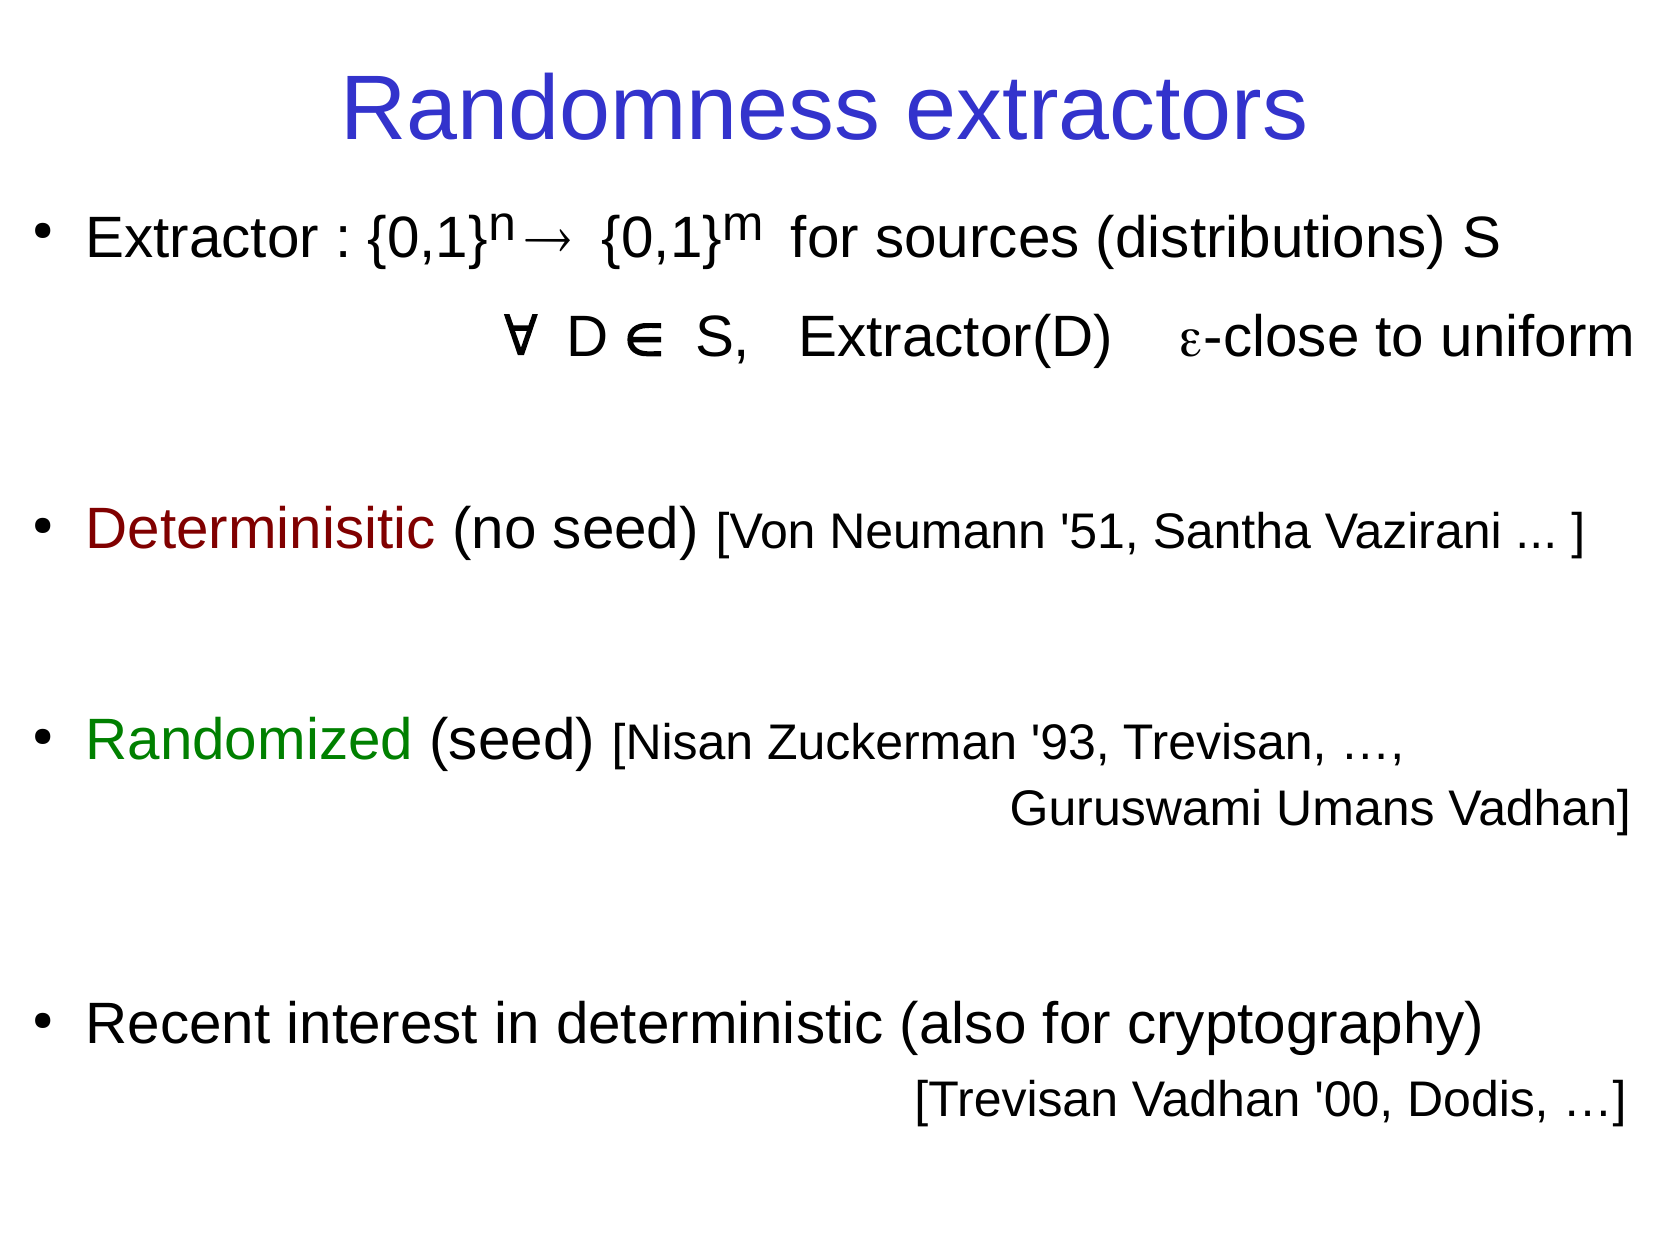

Randomness extractors
# Extractor : {0,1}n  {0,1}m for sources (distributions) S
  D  S, Extractor(D) -close to uniform
Determinisitic (no seed) [Von Neumann '51, Santha Vazirani ... ]
Randomized (seed) [Nisan Zuckerman '93, Trevisan, …,
 Guruswami Umans Vadhan]
Recent interest in deterministic (also for cryptography)
 [Trevisan Vadhan '00, Dodis, …]